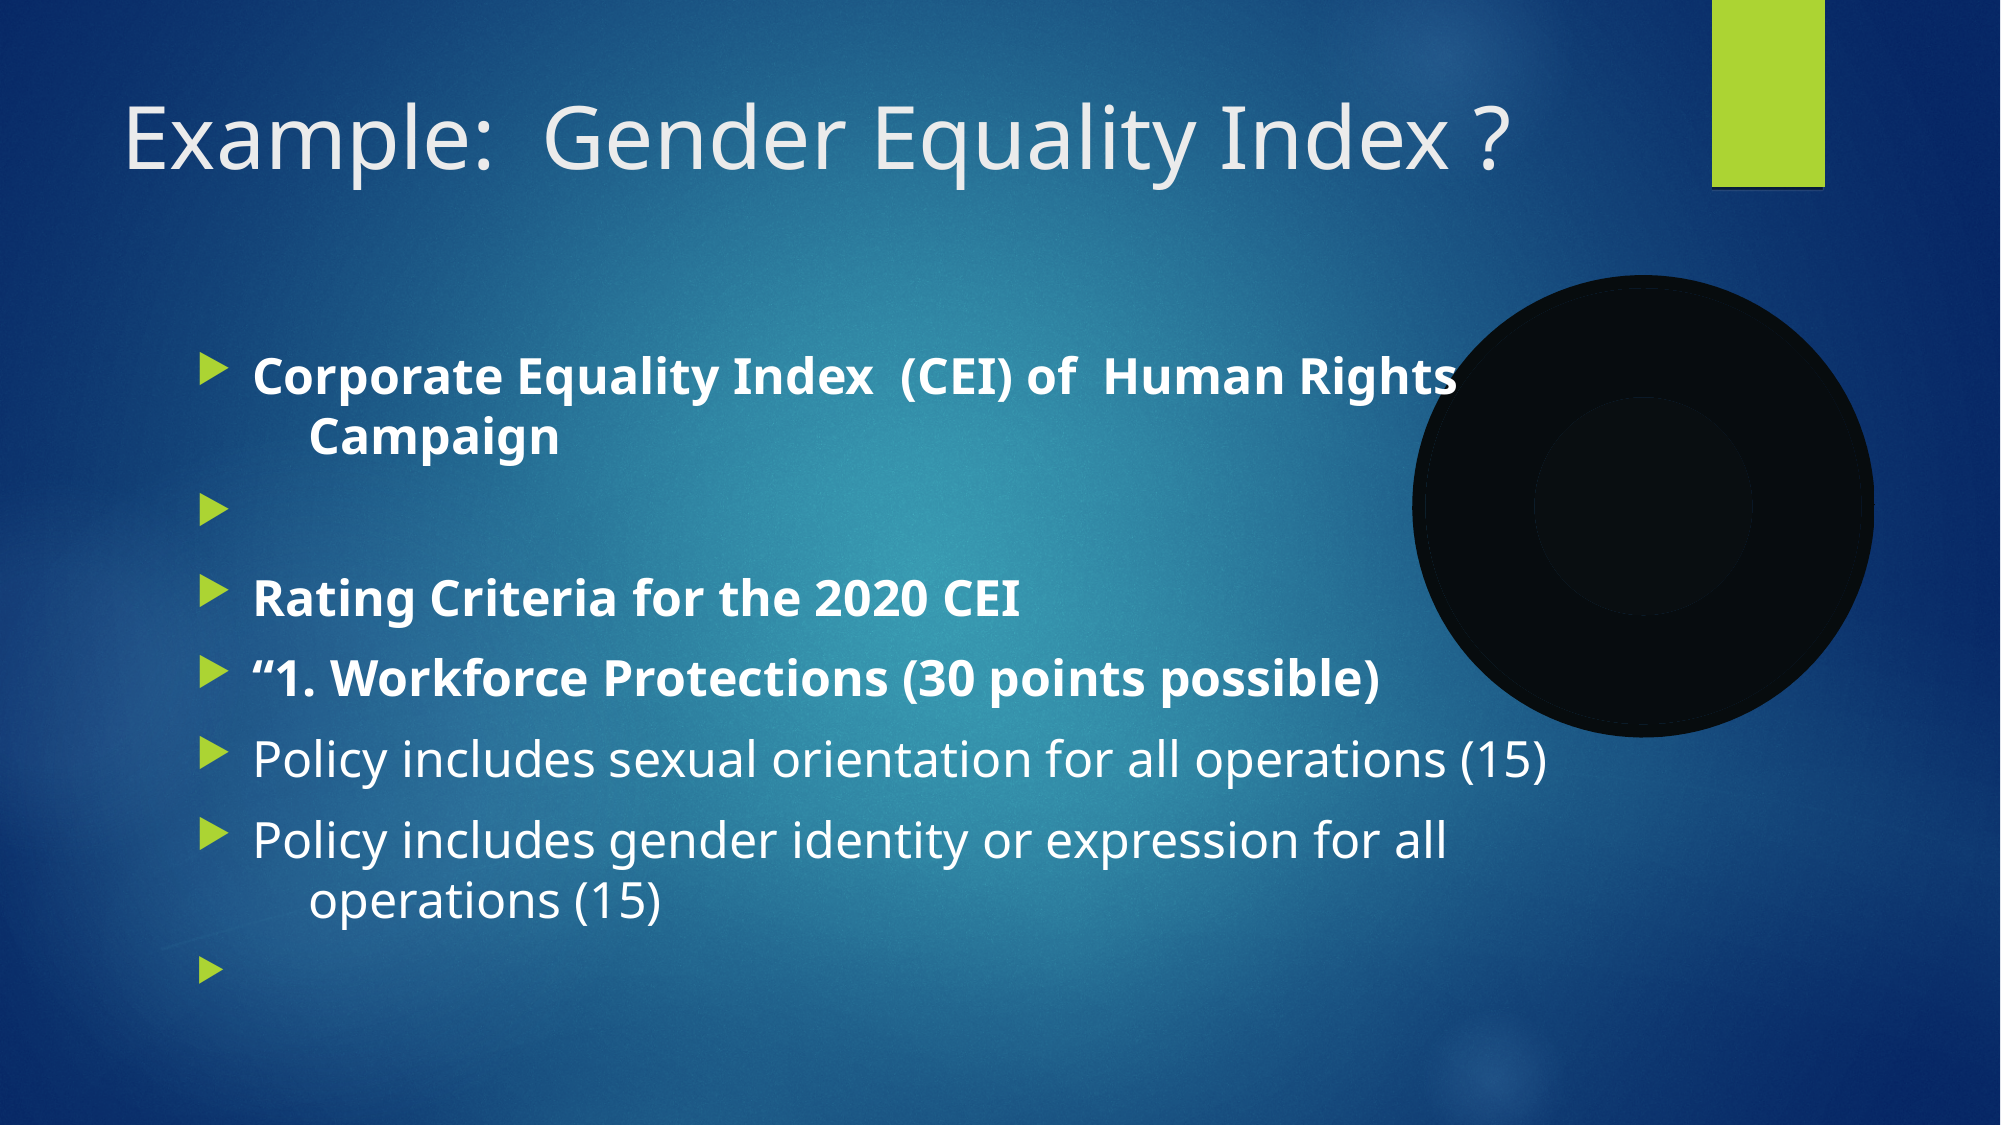

# Example: Gender Equality Index ?
Corporate Equality Index (CEI) of Human Rights Campaign
Rating Criteria for the 2020 CEI
“1. Workforce Protections (30 points possible)
Policy includes sexual orientation for all operations (15)
Policy includes gender identity or expression for all operations (15)